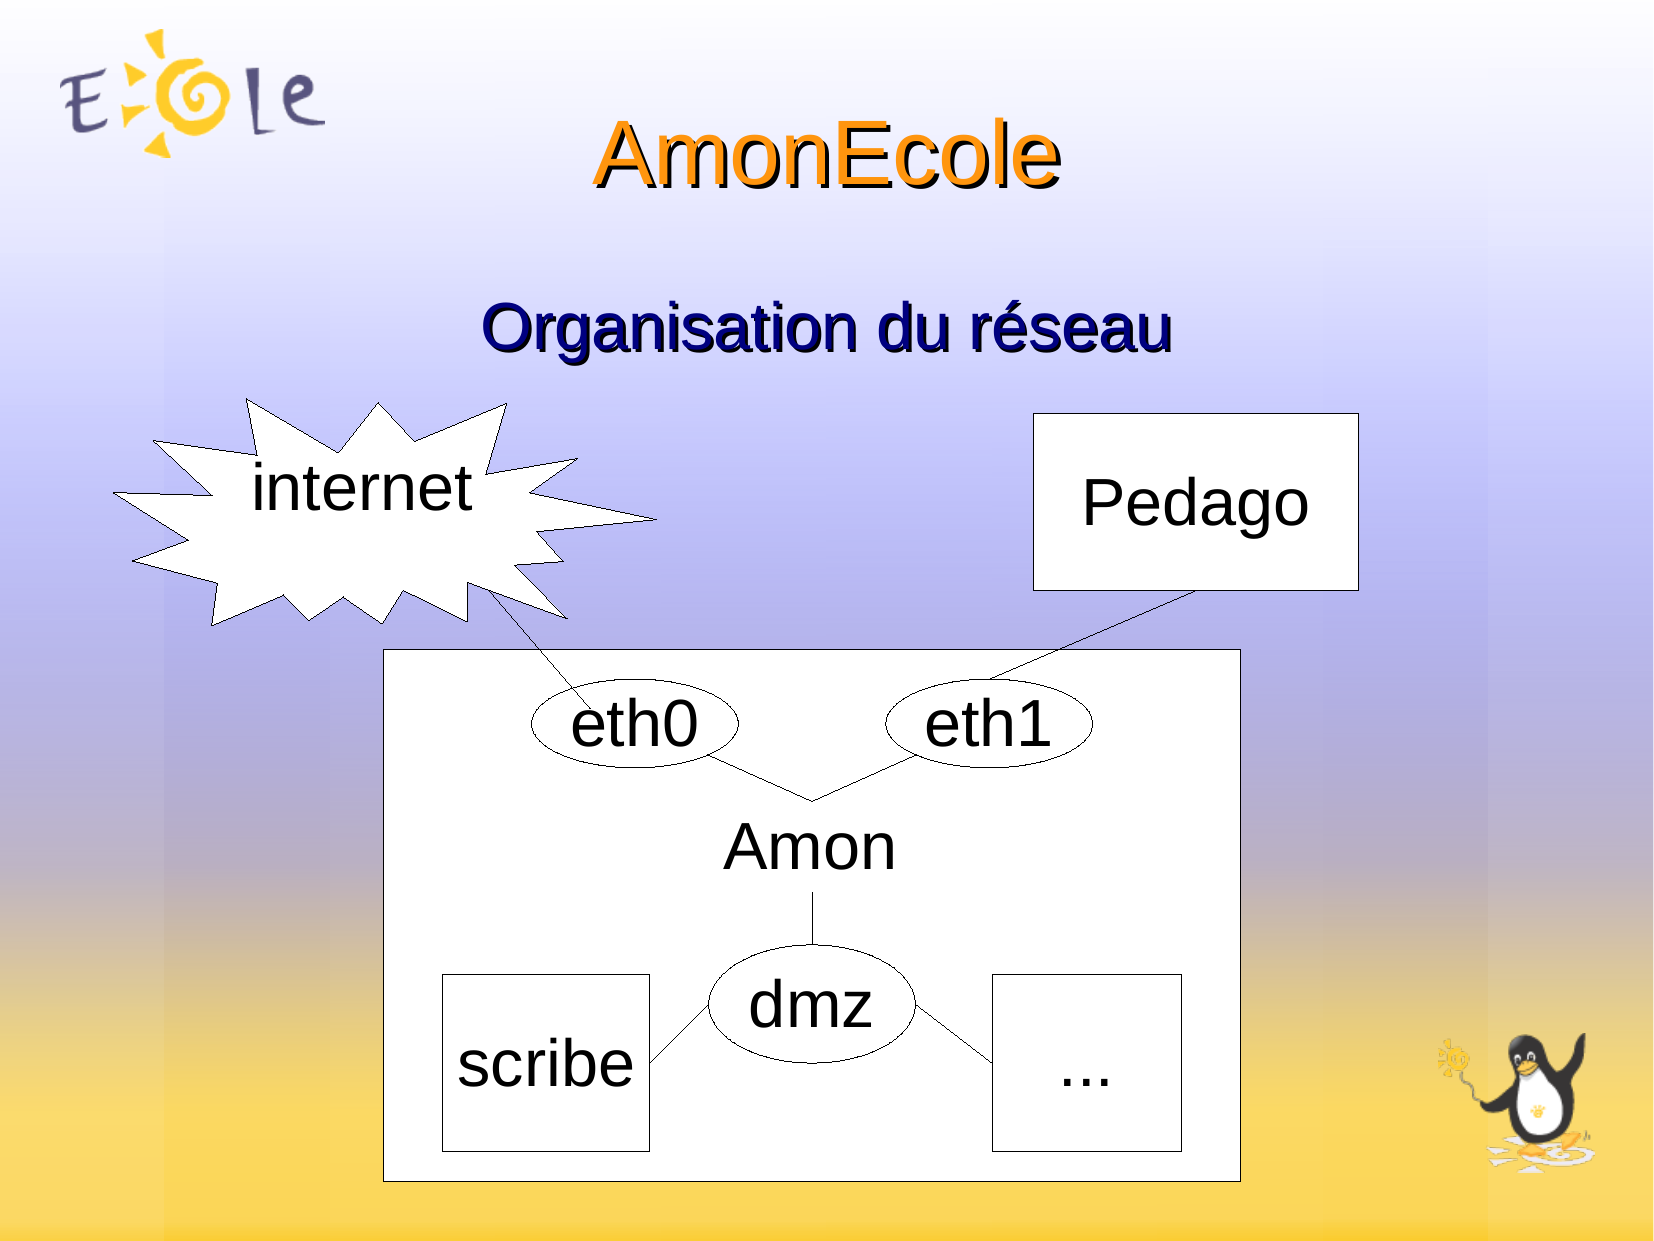

# AmonEcole
Organisation du réseau
Pedago
internet
eth0
eth1
Amon
dmz
scribe
...